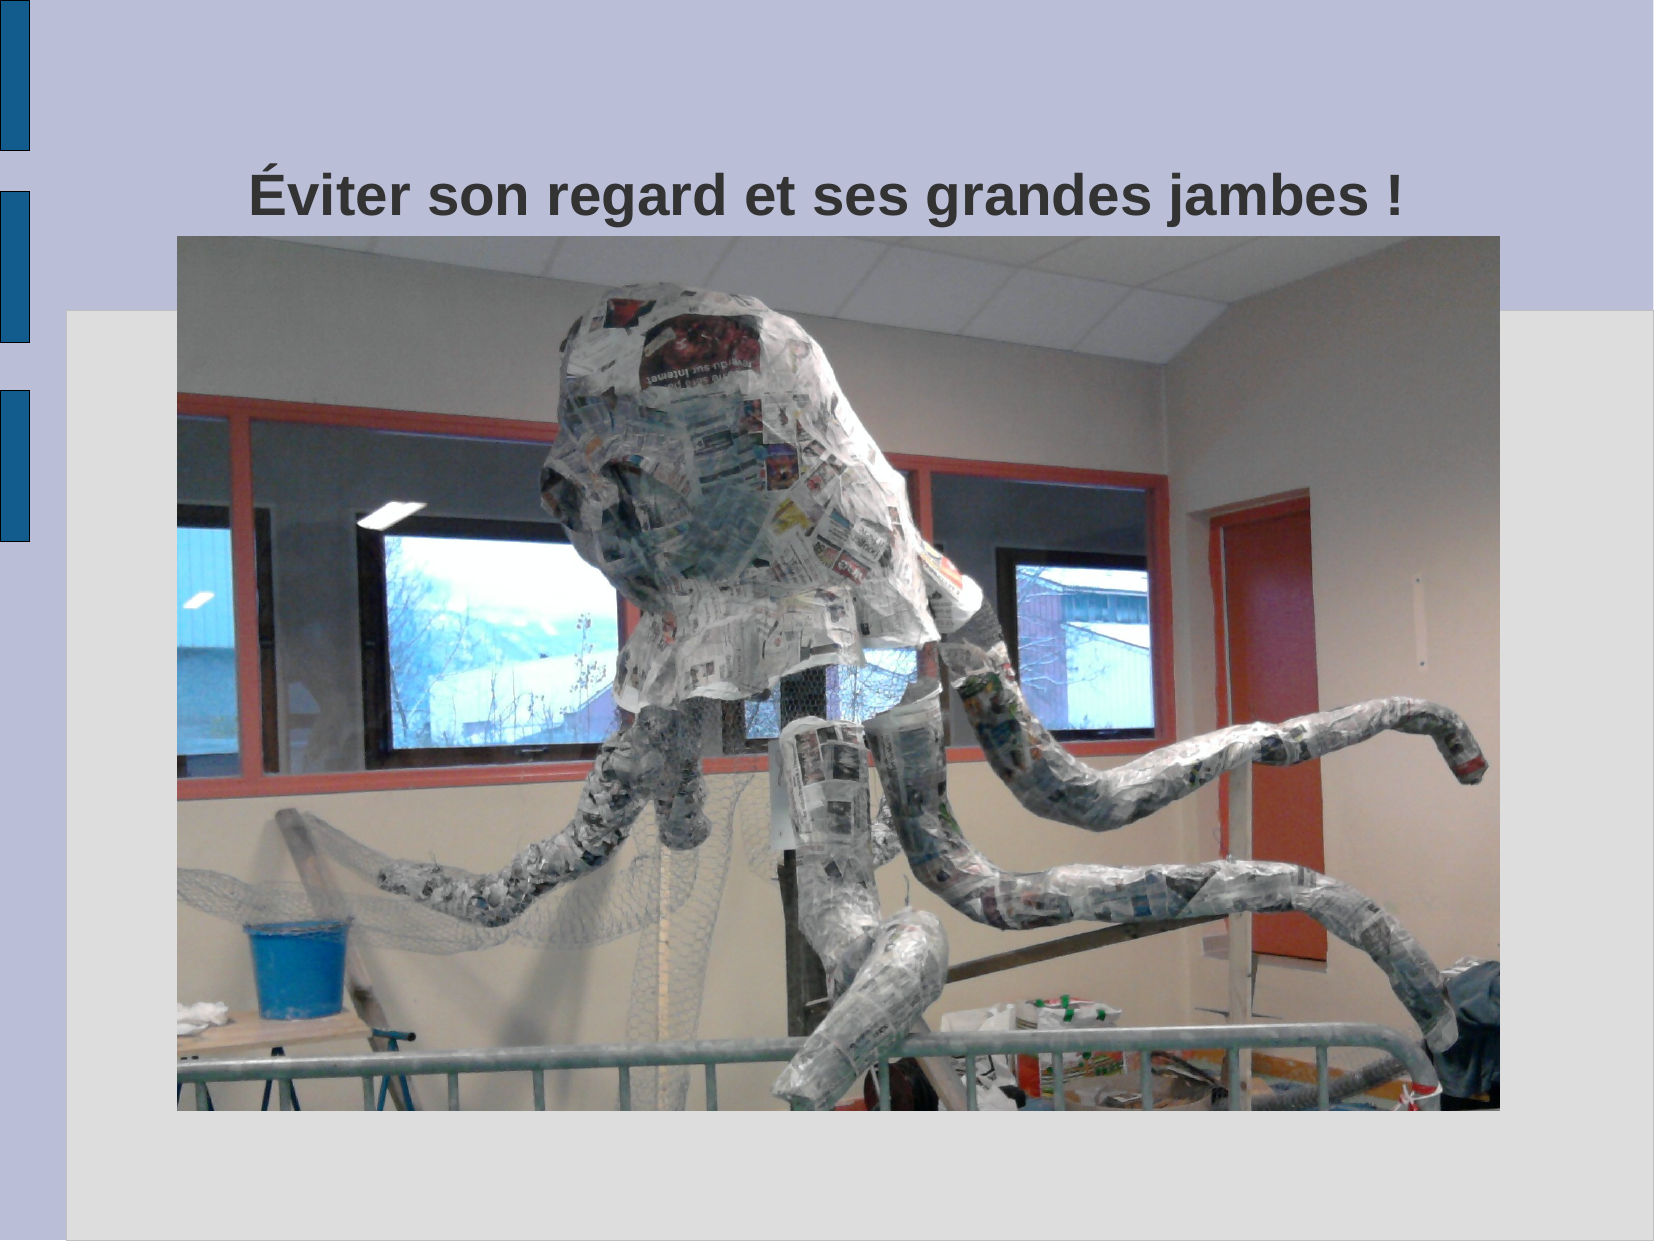

# Éviter son regard et ses grandes jambes !